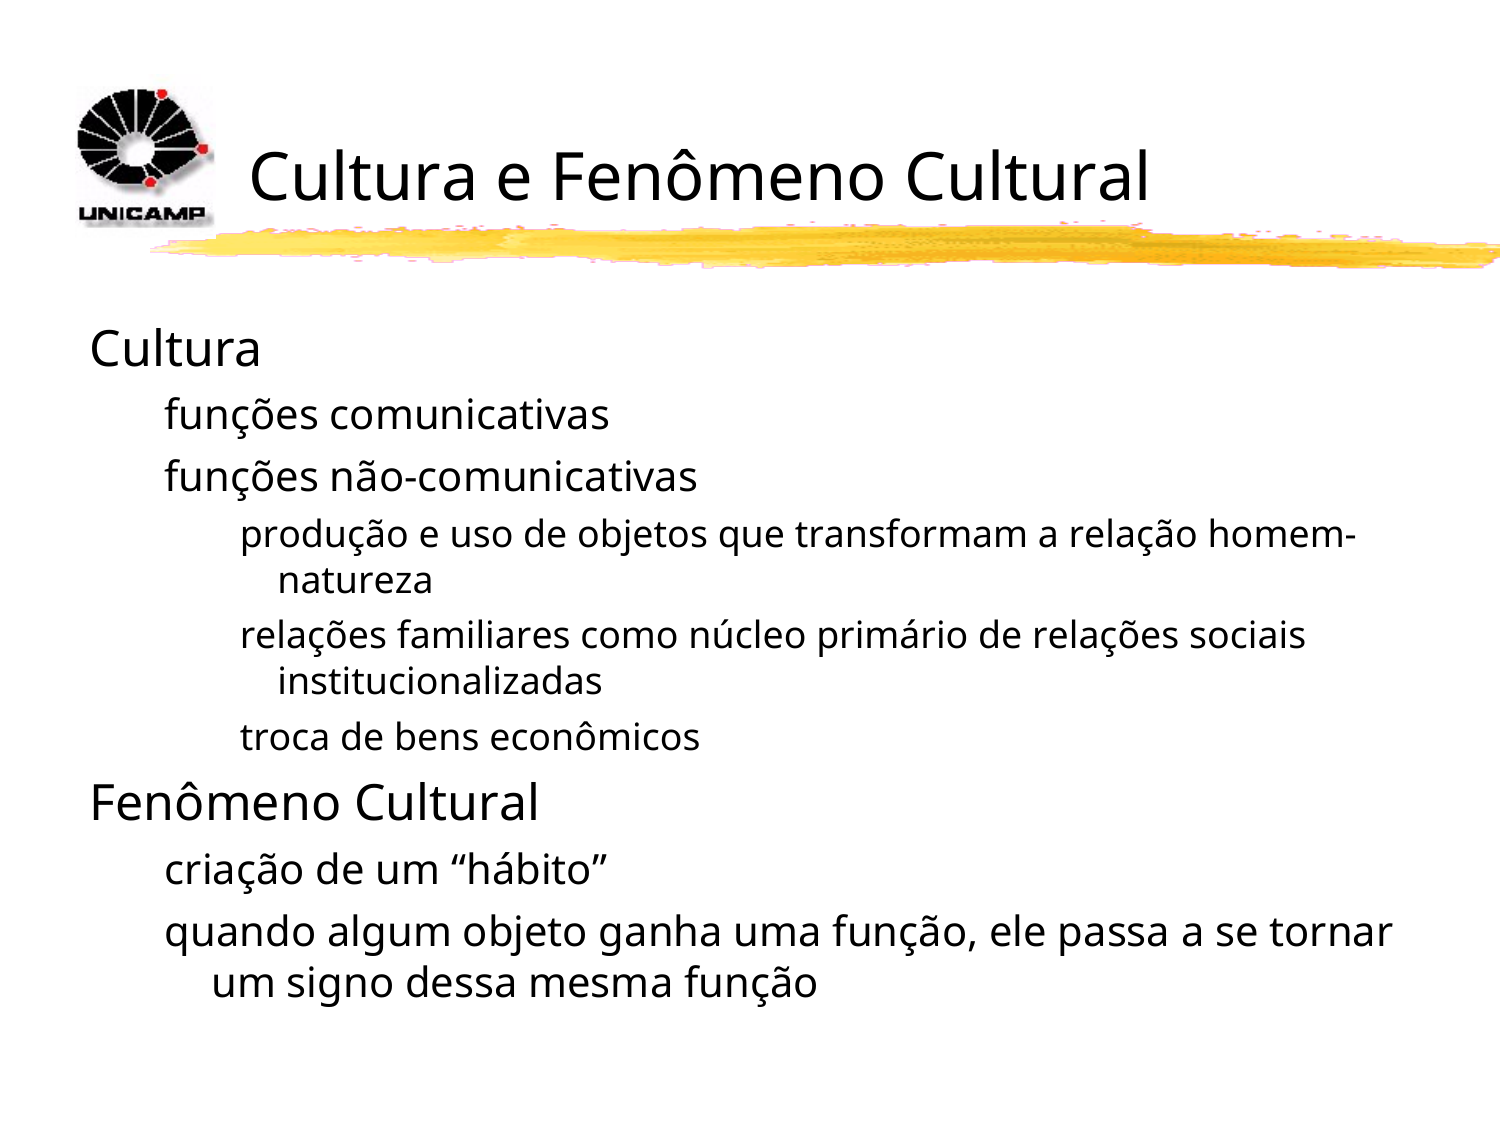

# Cultura e Fenômeno Cultural
Cultura
funções comunicativas
funções não-comunicativas
produção e uso de objetos que transformam a relação homem-natureza
relações familiares como núcleo primário de relações sociais institucionalizadas
troca de bens econômicos
Fenômeno Cultural
criação de um “hábito”
quando algum objeto ganha uma função, ele passa a se tornar um signo dessa mesma função